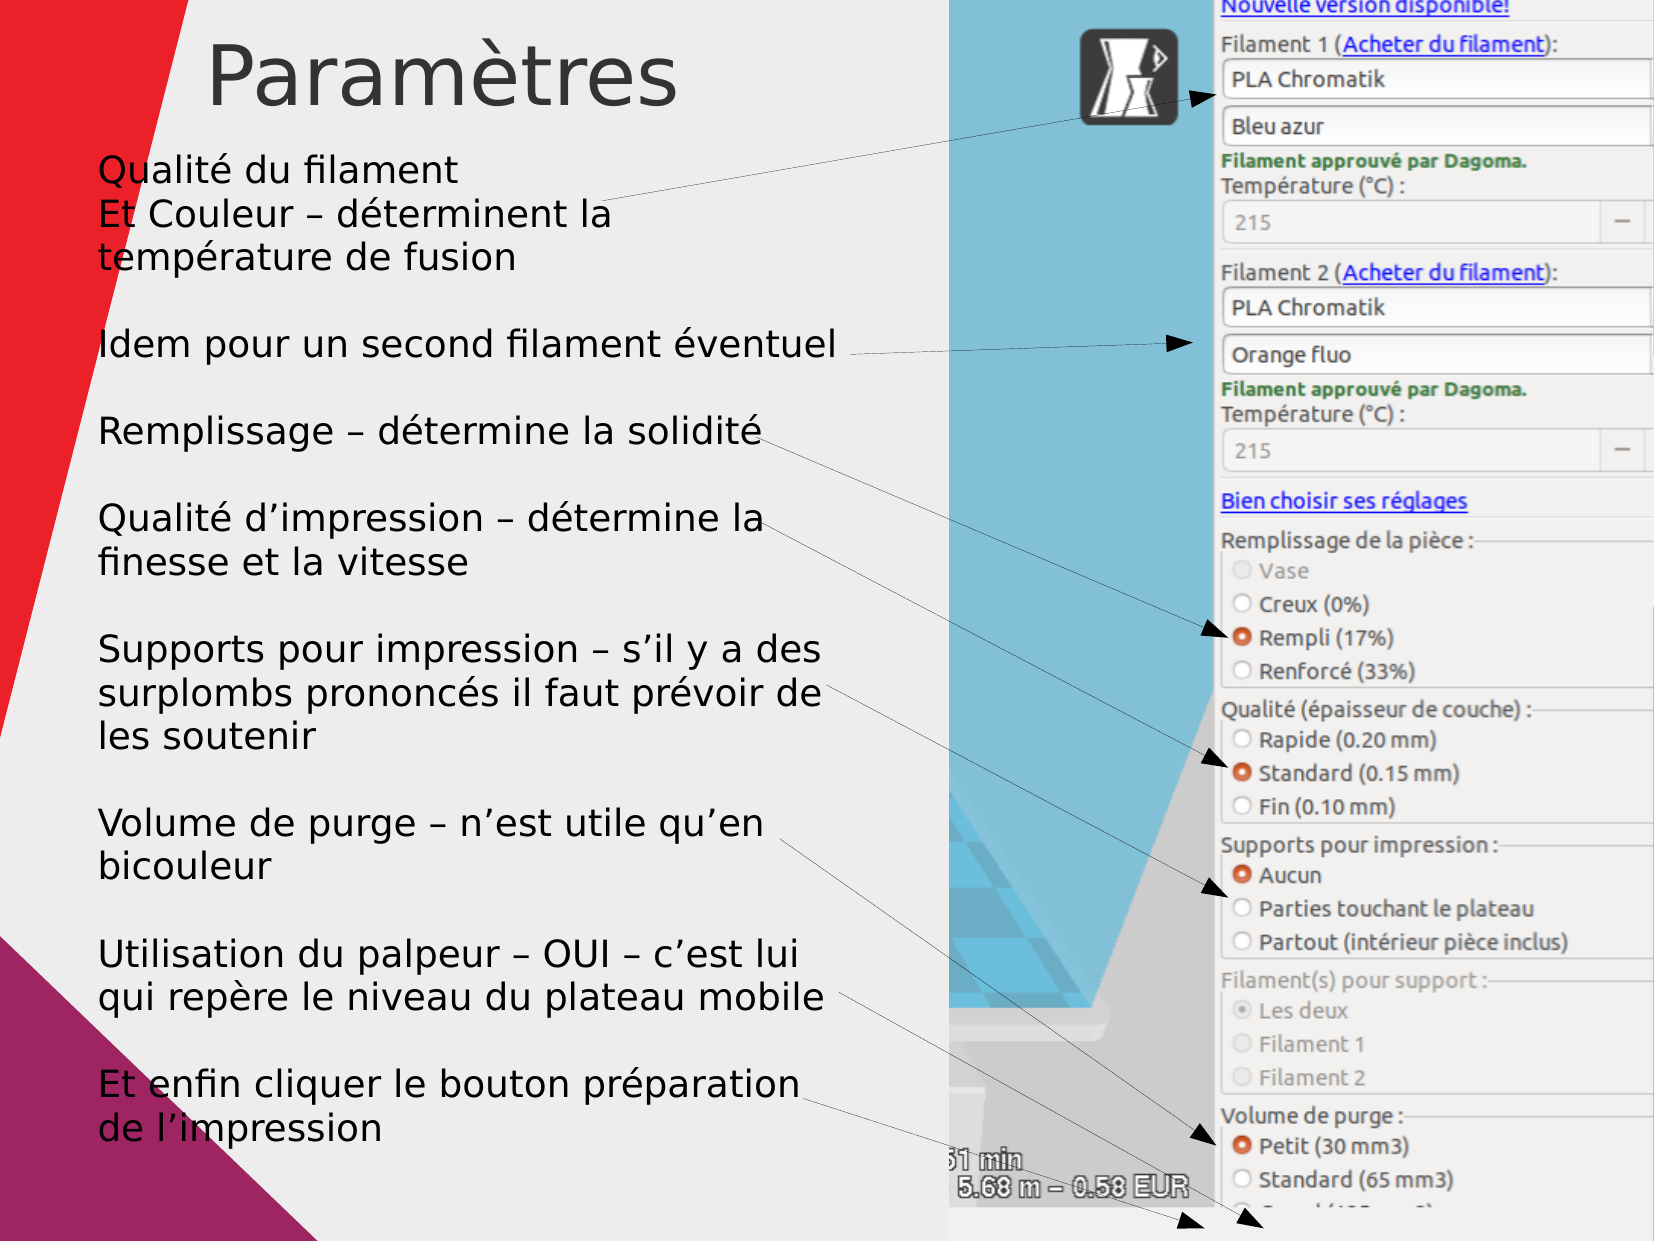

# Paramètres
Qualité du filament
Et Couleur – déterminent la température de fusion
Idem pour un second filament éventuel
Remplissage – détermine la solidité
Qualité d’impression – détermine la finesse et la vitesse
Supports pour impression – s’il y a des surplombs prononcés il faut prévoir de les soutenir
Volume de purge – n’est utile qu’en bicouleur
Utilisation du palpeur – OUI – c’est lui qui repère le niveau du plateau mobile
Et enfin cliquer le bouton préparation de l’impression
6